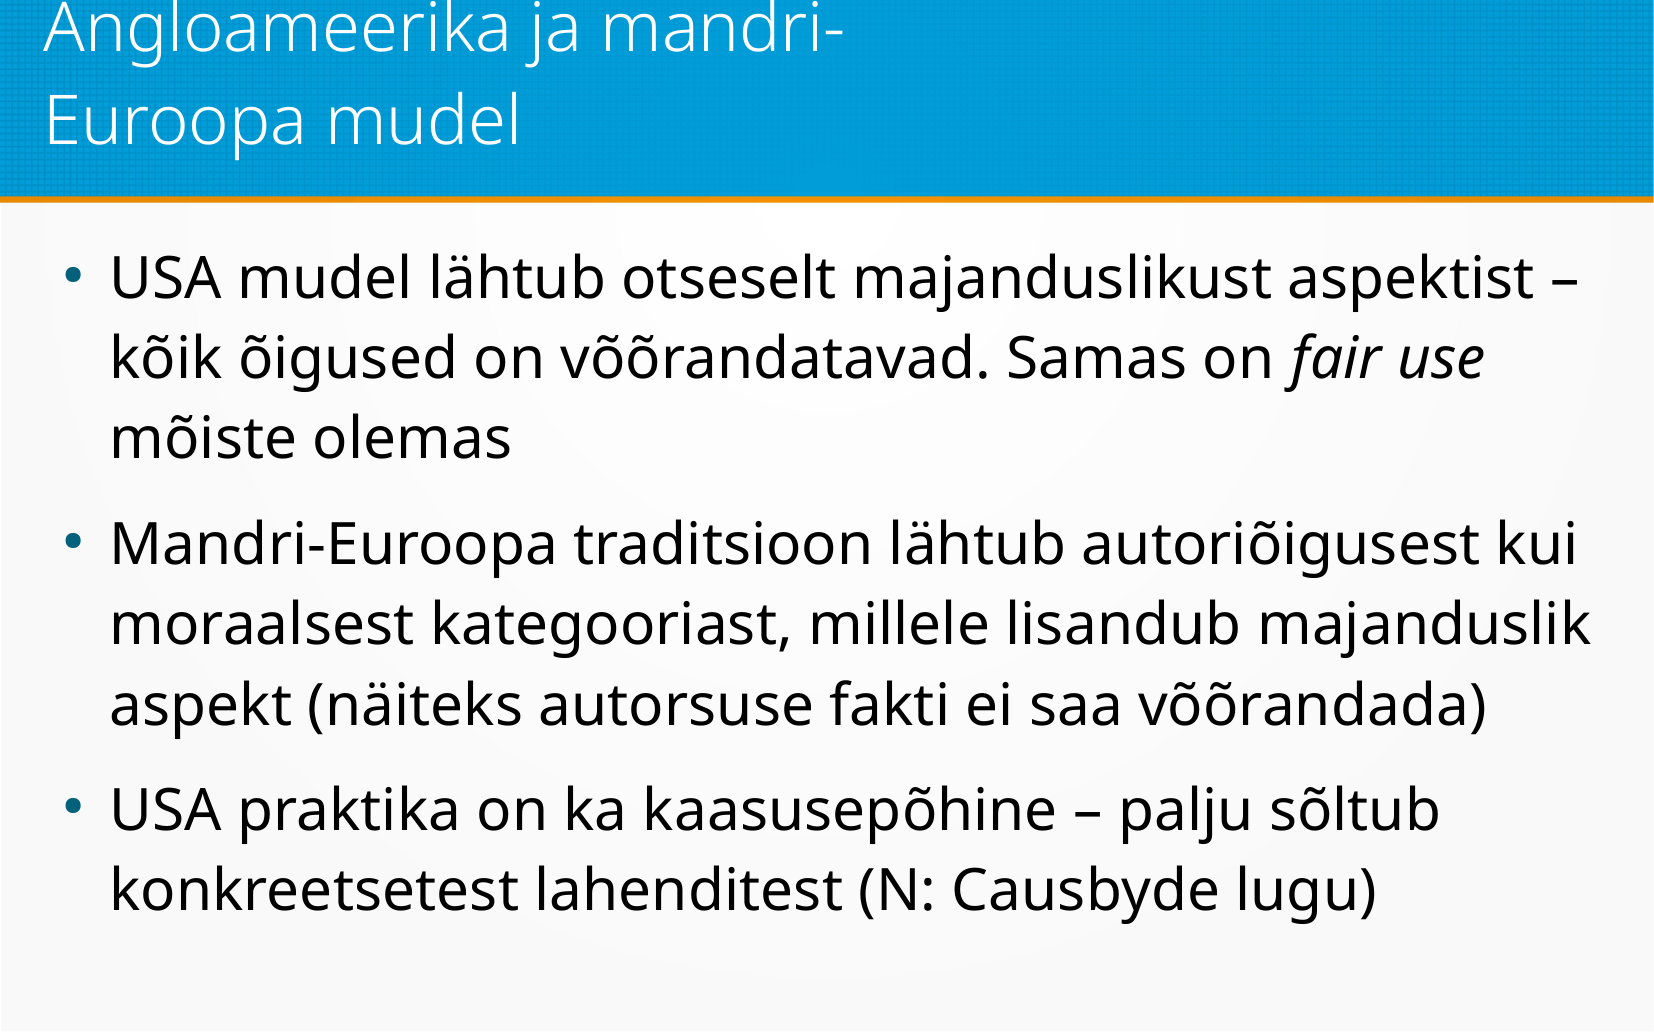

# Angloameerika ja mandri- Euroopa mudel
USA mudel lähtub otseselt majanduslikust aspektist – kõik õigused on võõrandatavad. Samas on fair use mõiste olemas
Mandri-Euroopa traditsioon lähtub autoriõigusest kui moraalsest kategooriast, millele lisandub majanduslik aspekt (näiteks autorsuse fakti ei saa võõrandada)
USA praktika on ka kaasusepõhine – palju sõltub konkreetsetest lahenditest (N: Causbyde lugu)